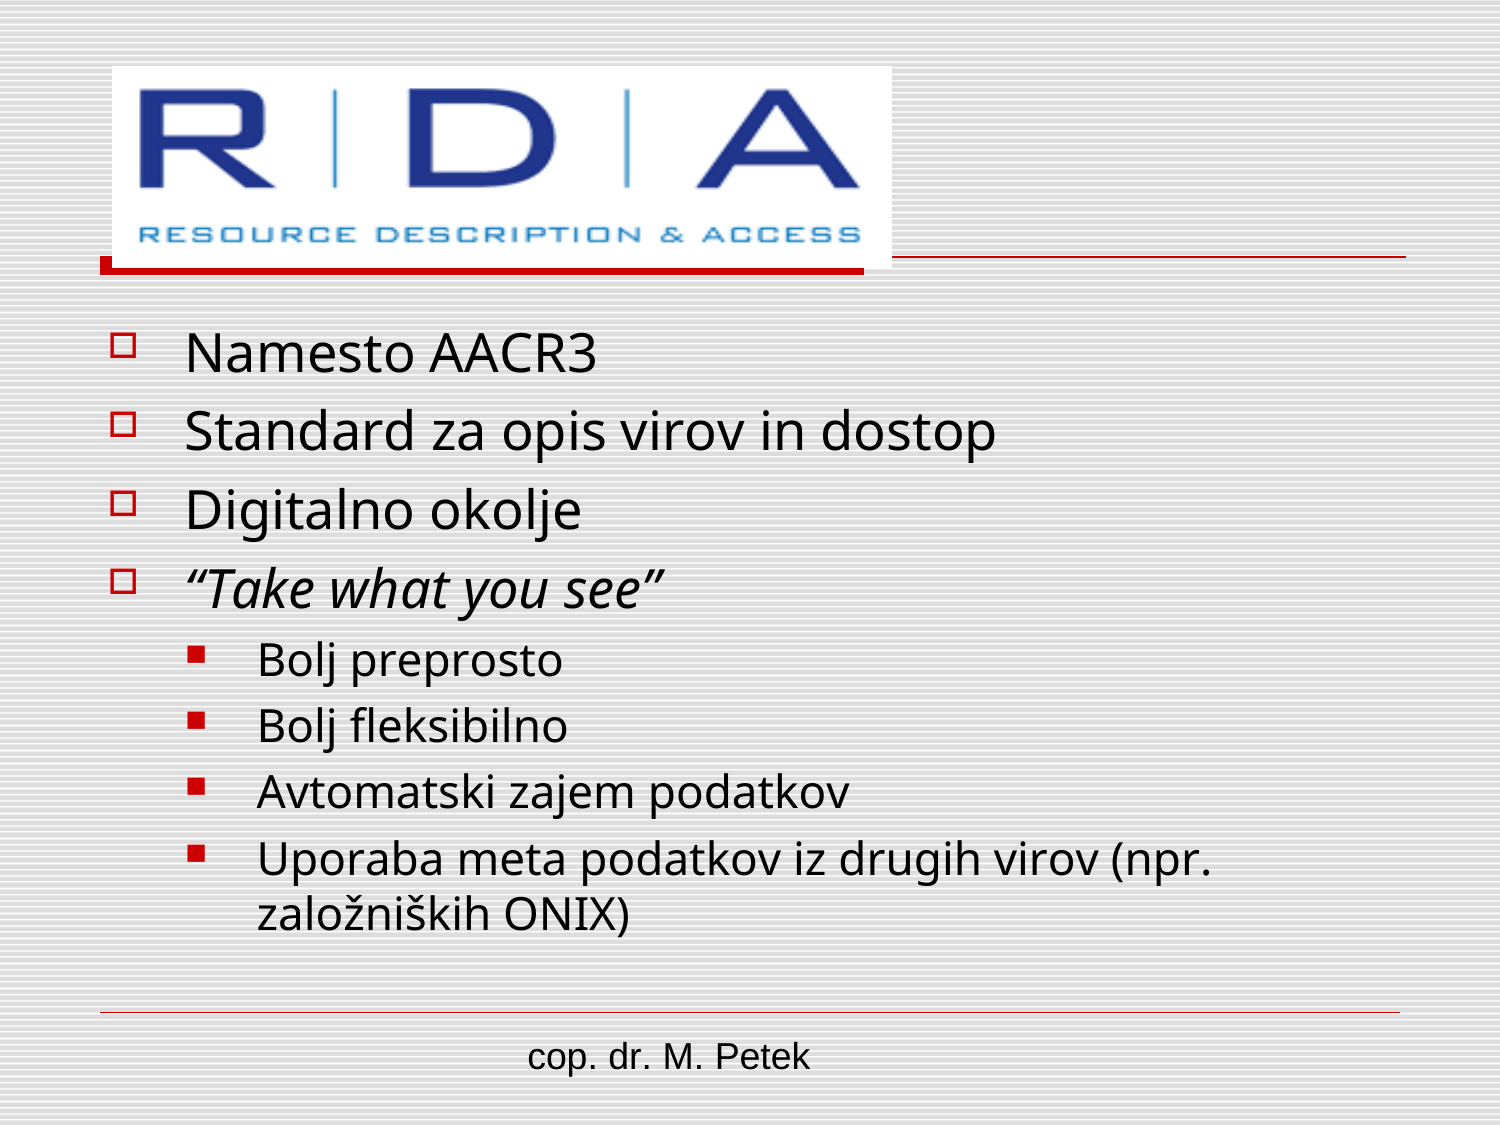

#
Namesto AACR3
Standard za opis virov in dostop
Digitalno okolje
“Take what you see”
Bolj preprosto
Bolj fleksibilno
Avtomatski zajem podatkov
Uporaba meta podatkov iz drugih virov (npr. založniških ONIX)
cop. dr. M. Petek